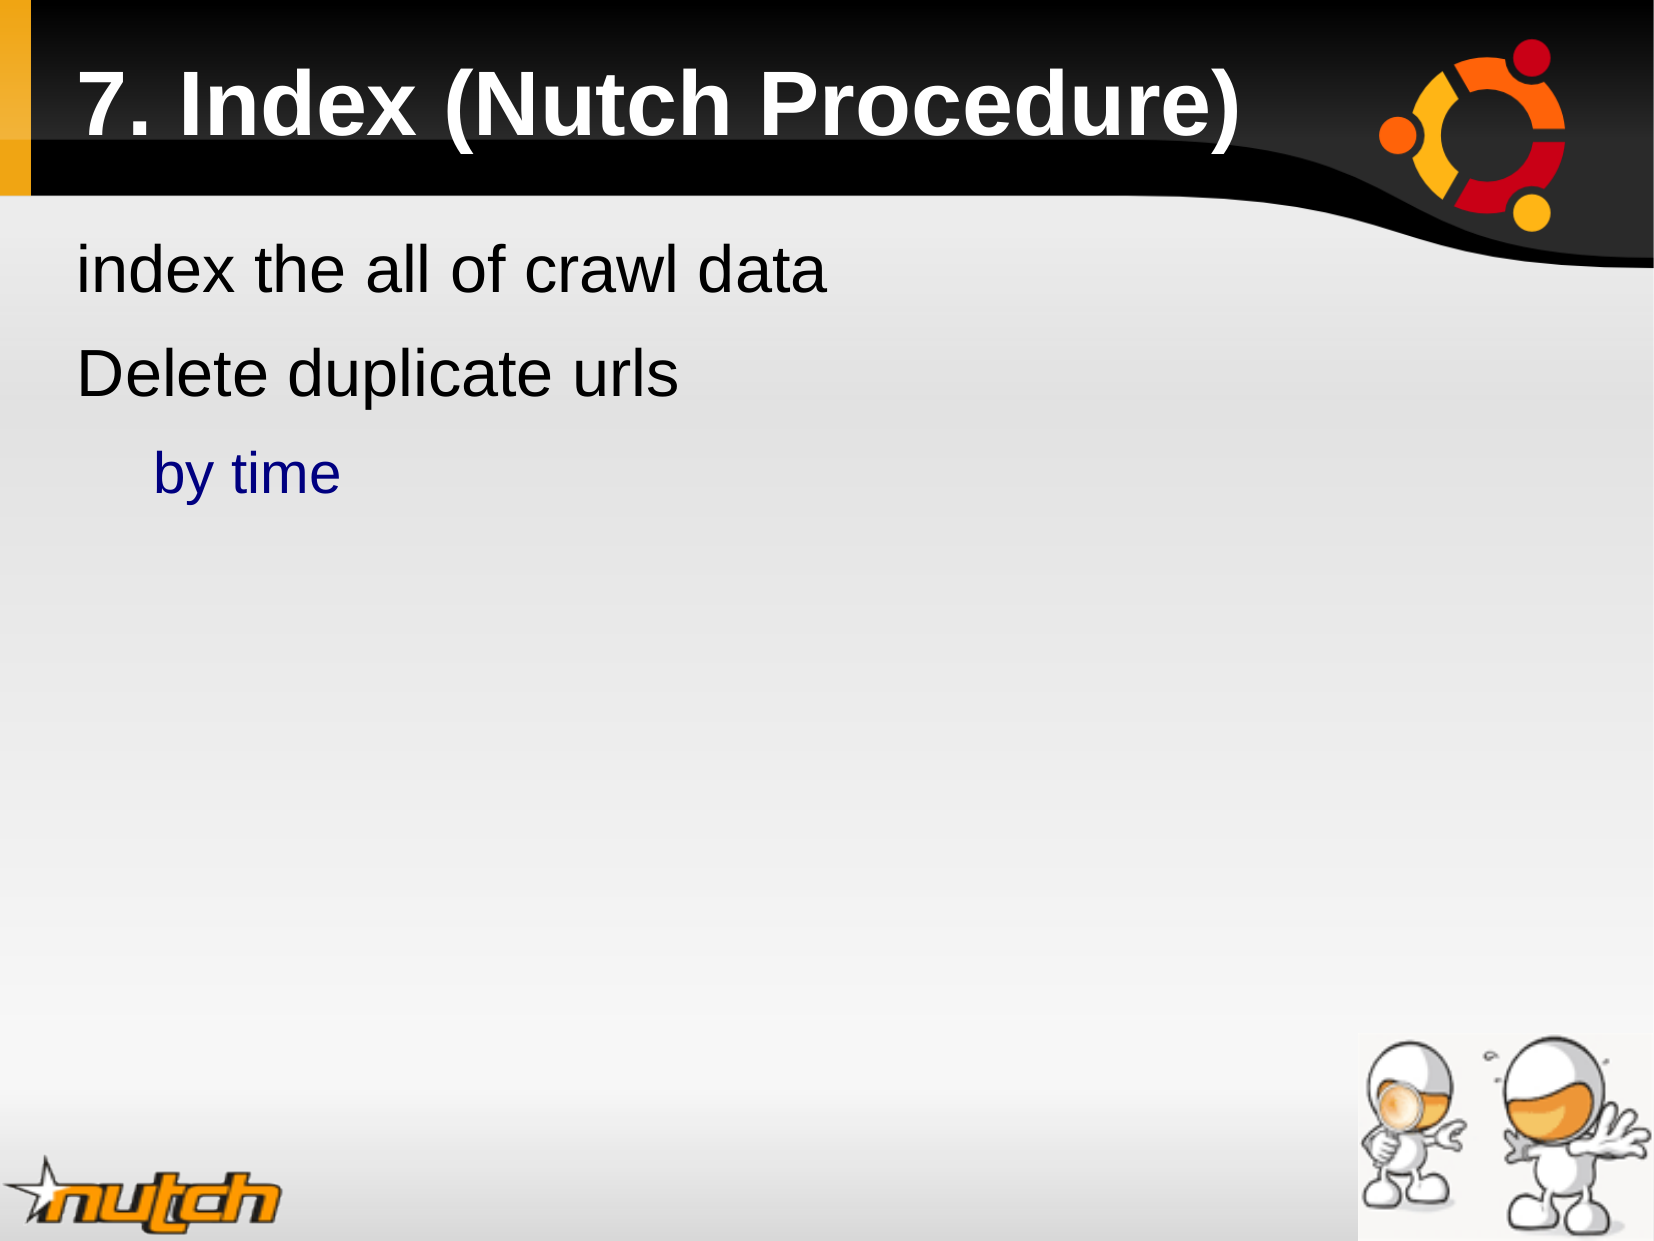

# 7. Index (Nutch Procedure)
index the all of crawl data
Delete duplicate urls
by time